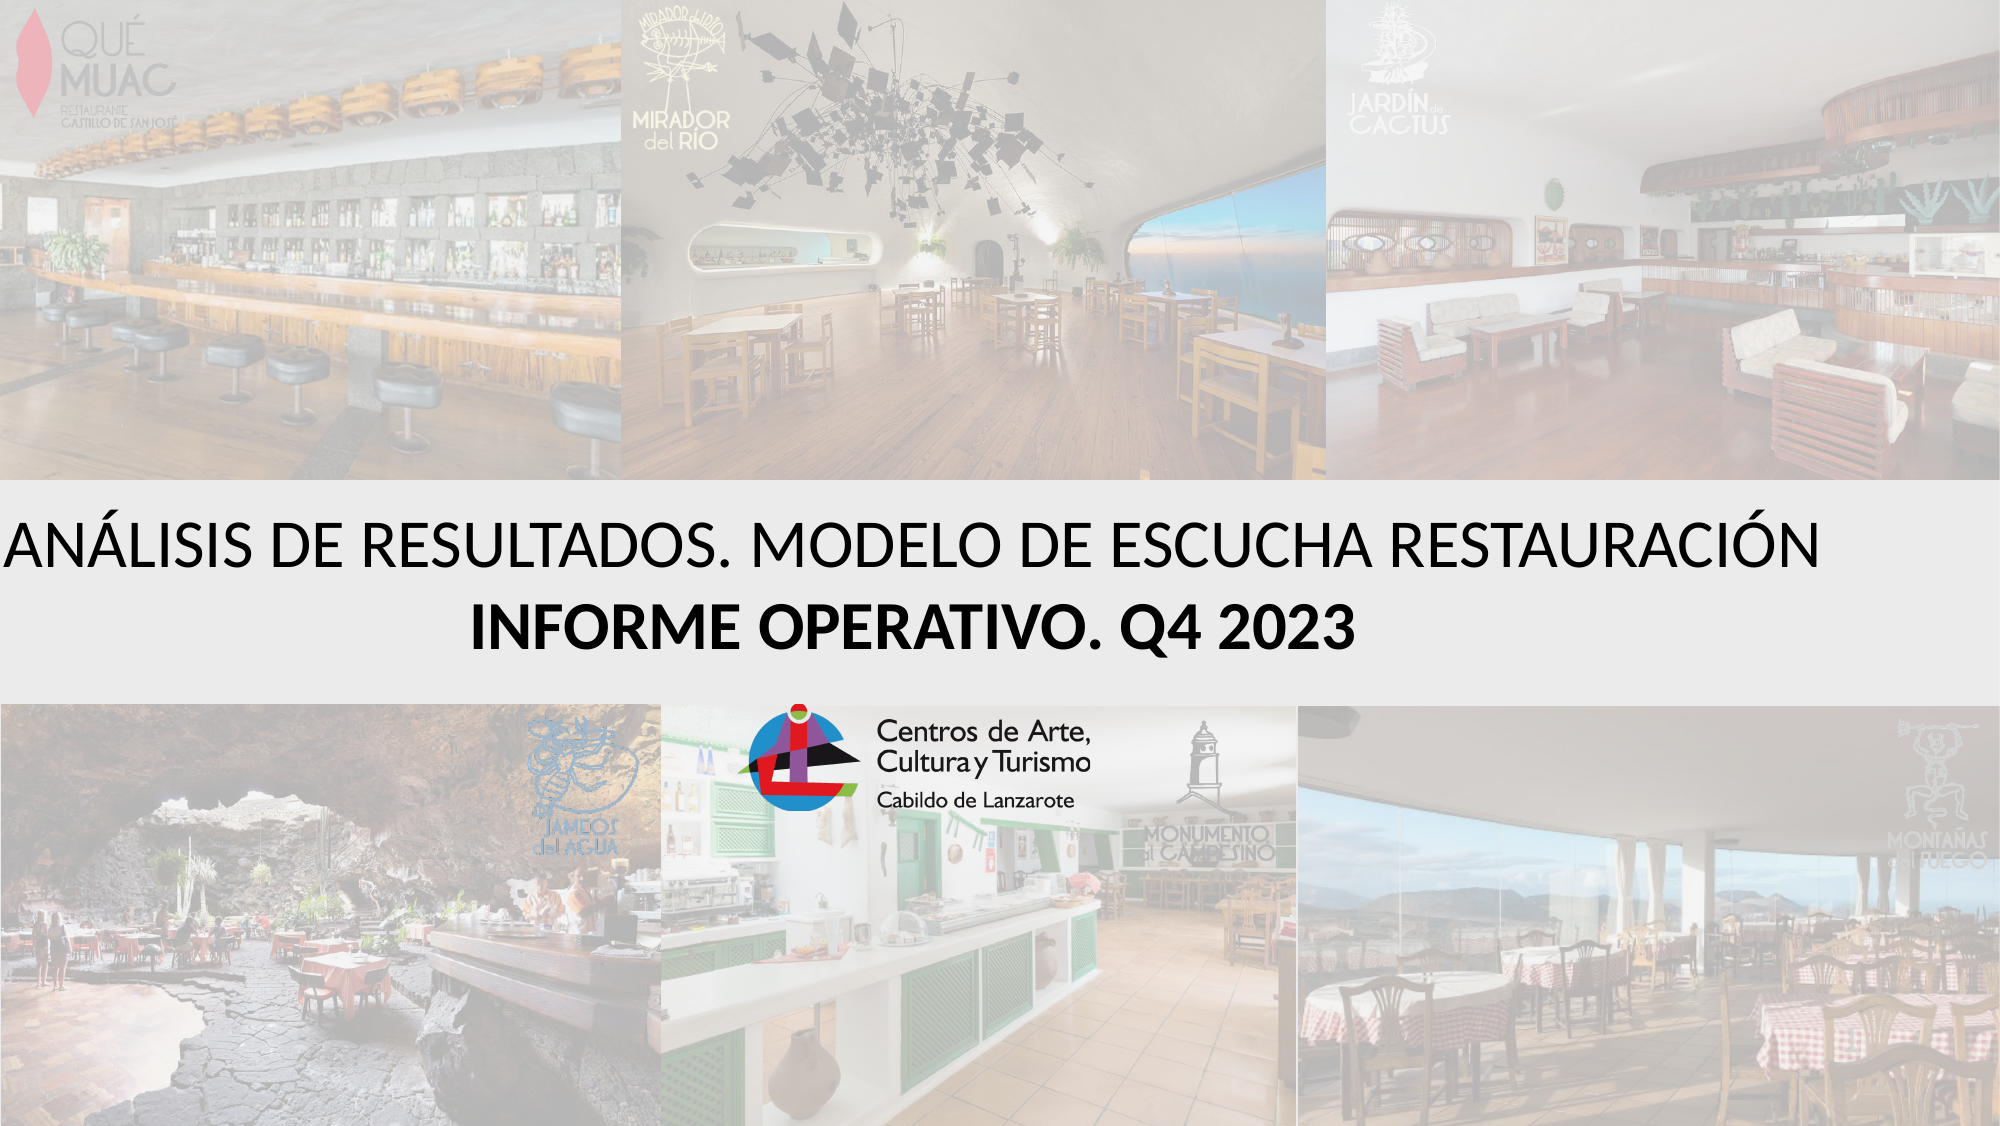

Análisis de Resultados. Modelo de Escucha Restauración
Informe Operativo. Q4 2023